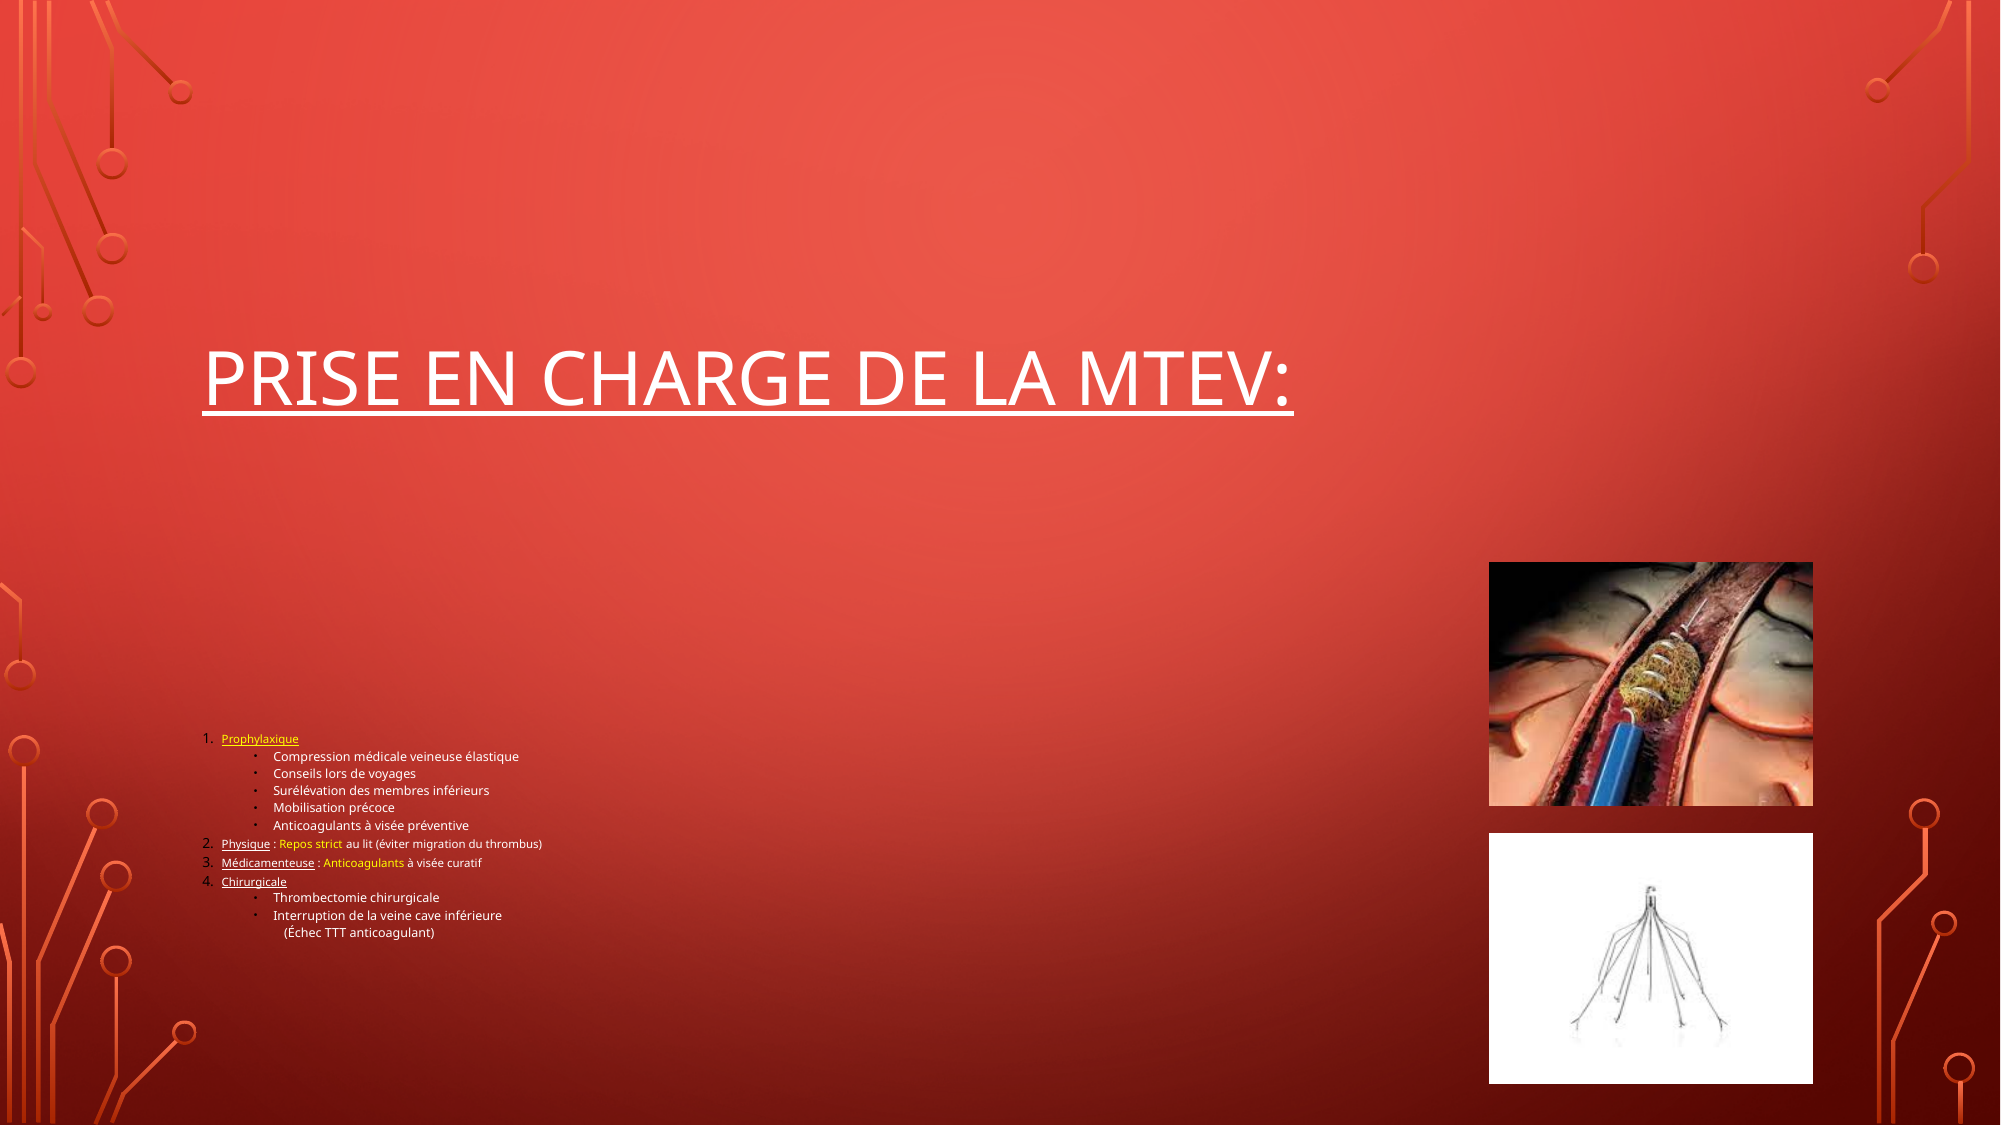

# Prise en charge de la mtev:
Prophylaxique
Compression médicale veineuse élastique
Conseils lors de voyages
Surélévation des membres inférieurs
Mobilisation précoce
Anticoagulants à visée préventive
Physique : Repos strict au lit (éviter migration du thrombus)
Médicamenteuse : Anticoagulants à visée curatif
Chirurgicale
Thrombectomie chirurgicale
Interruption de la veine cave inférieure
	 (Échec TTT anticoagulant)